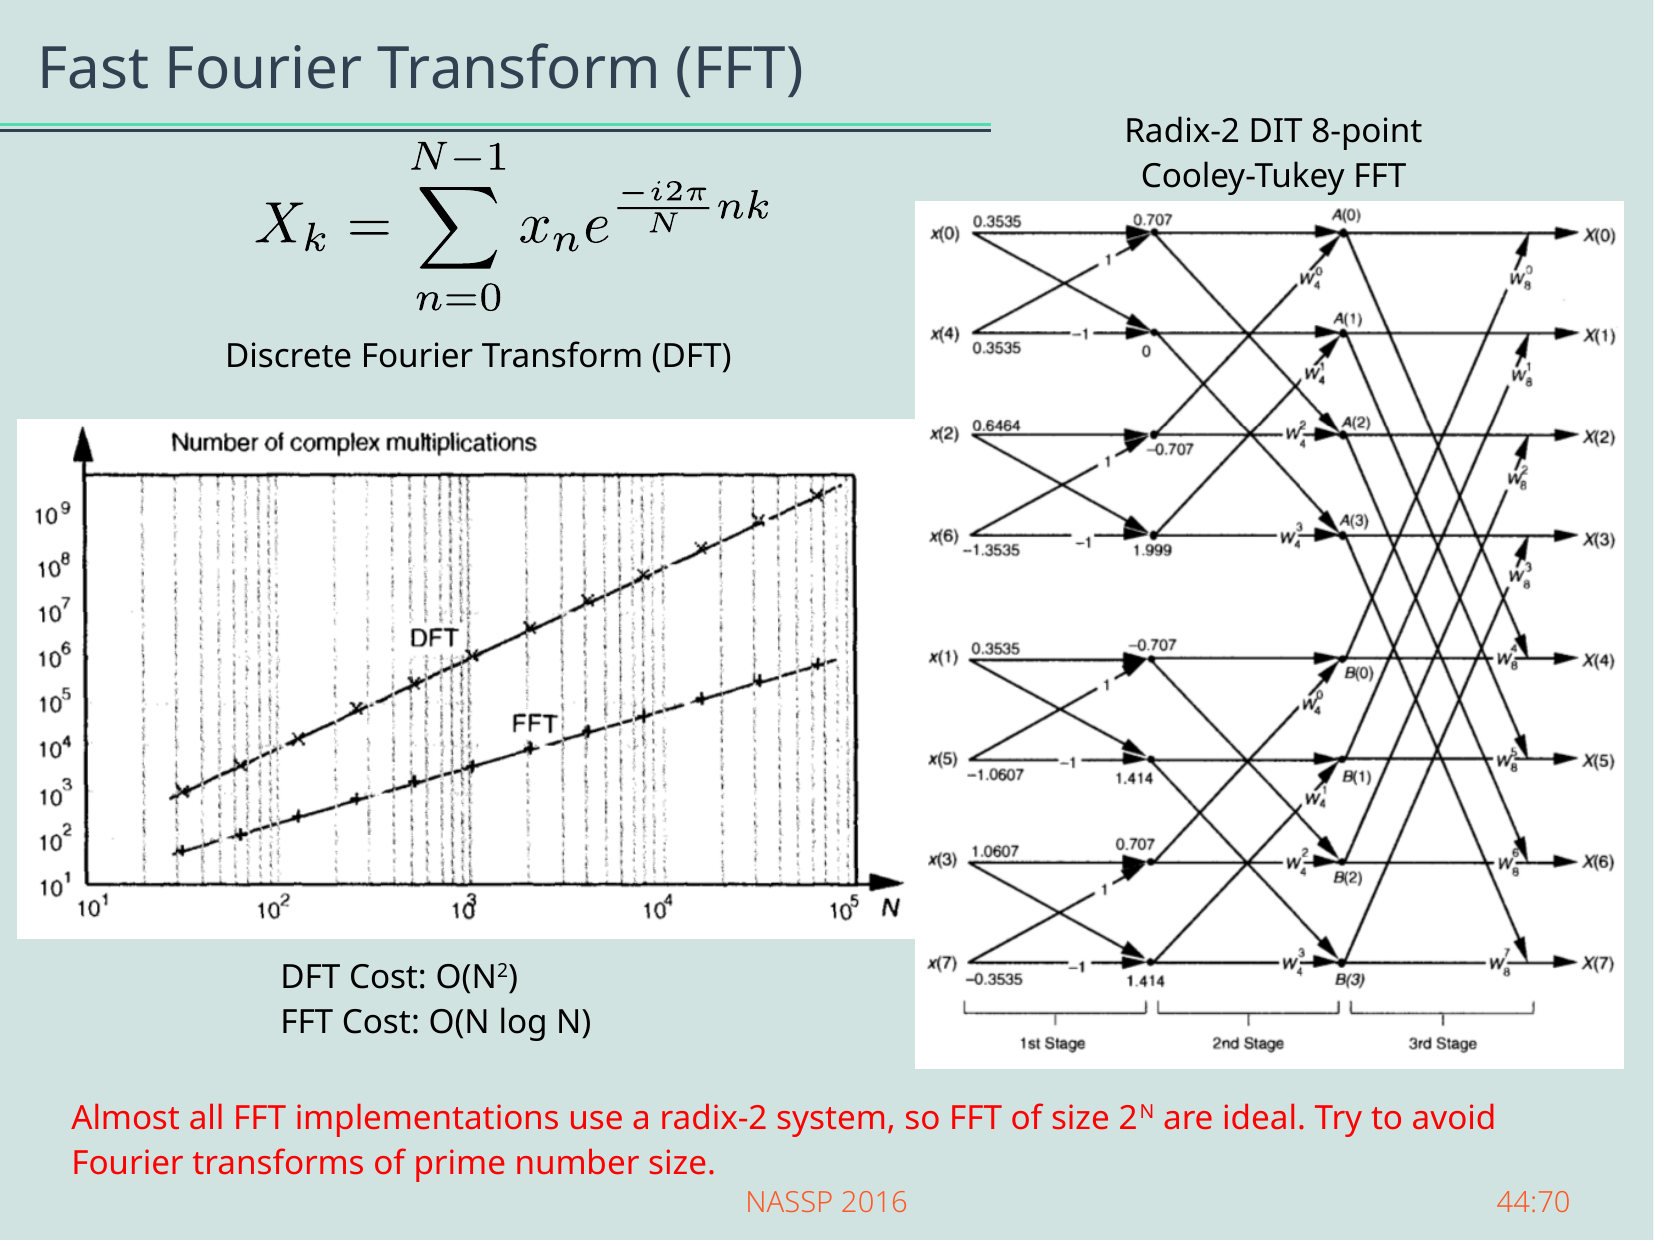

Fast Fourier Transform (FFT)
Radix-2 DIT 8-point
Cooley-Tukey FFT
Discrete Fourier Transform (DFT)
DFT Cost: O(N2)
FFT Cost: O(N log N)
Almost all FFT implementations use a radix-2 system, so FFT of size 2N are ideal. Try to avoid Fourier transforms of prime number size.
NASSP 2016
44